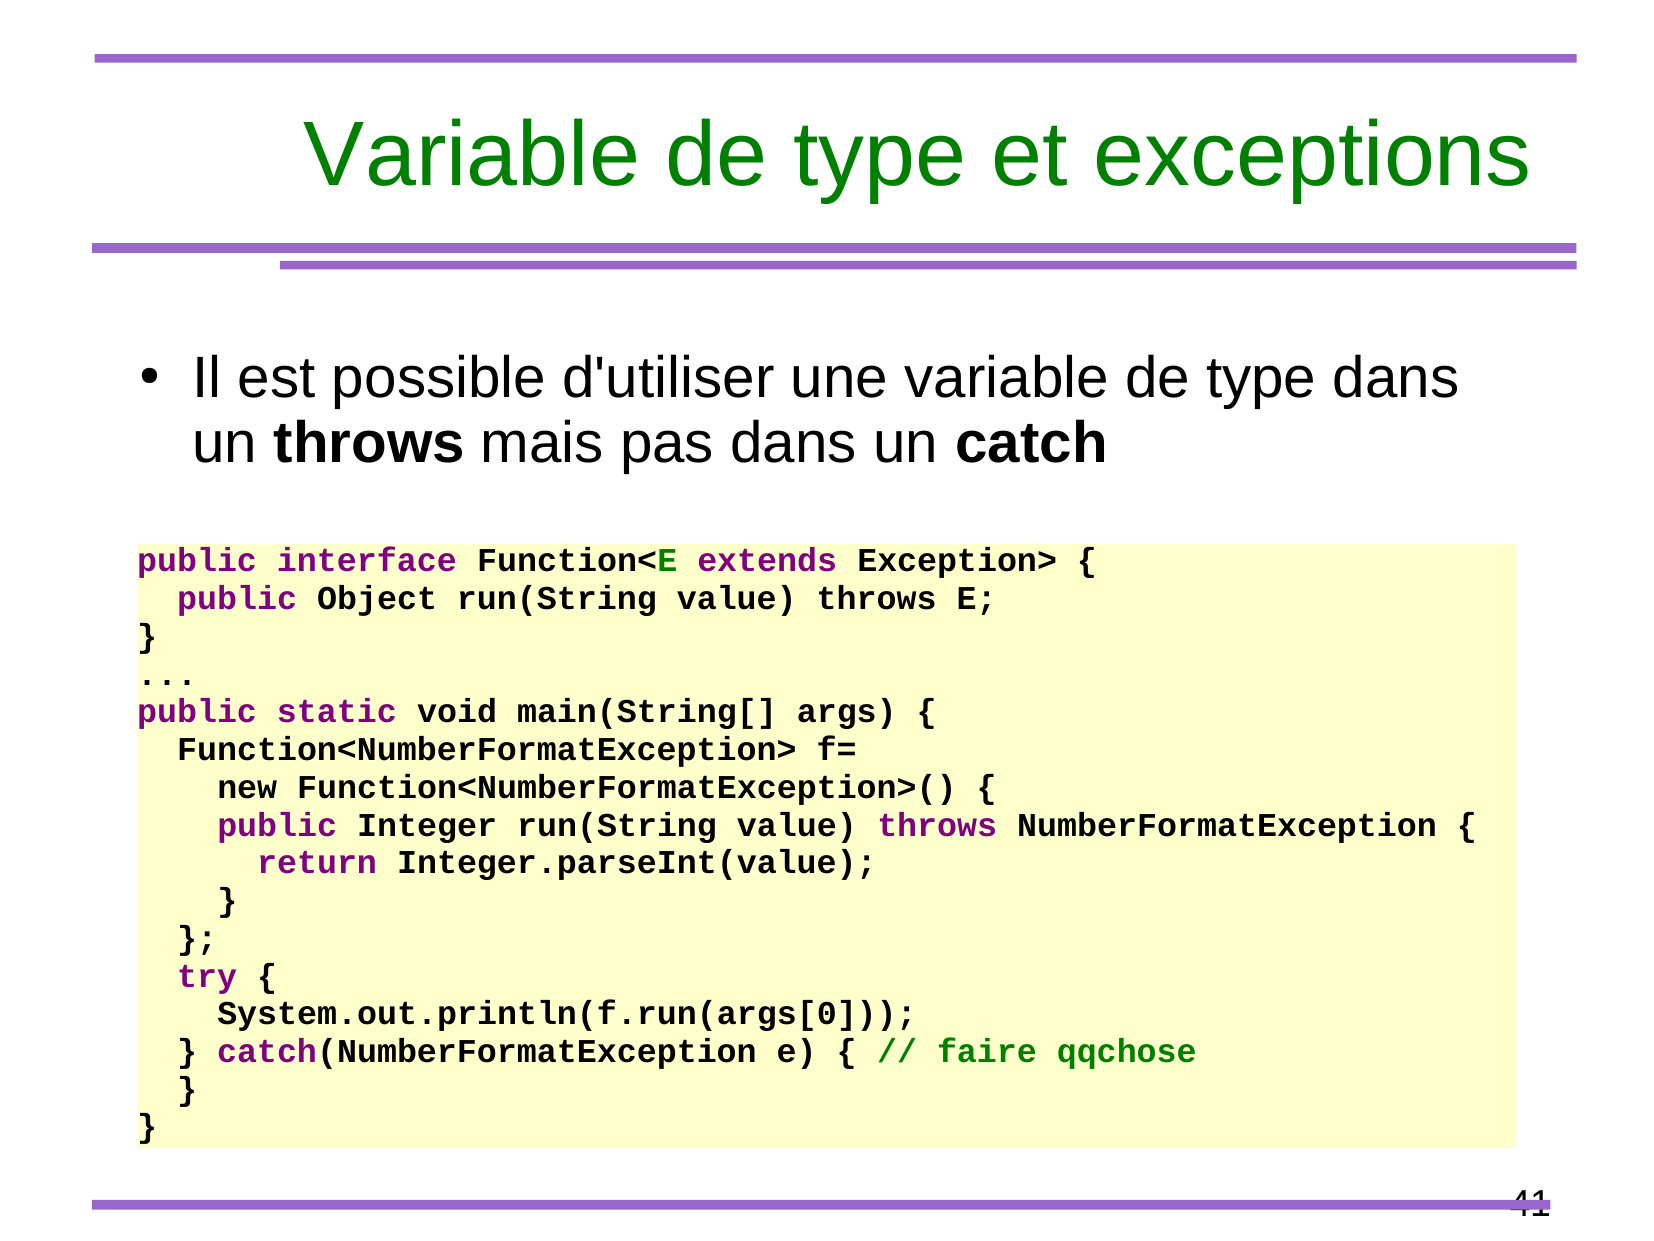

# Variable de type et exceptions
Il est possible d'utiliser une variable de type dans un throws mais pas dans un catch
public interface Function<E extends Exception> {
 public Object run(String value) throws E;
}
...
public static void main(String[] args) {
 Function<NumberFormatException> f=
 new Function<NumberFormatException>() {
 public Integer run(String value) throws NumberFormatException {
 return Integer.parseInt(value);
 }
 };
 try {
 System.out.println(f.run(args[0]));
 } catch(NumberFormatException e) { // faire qqchose
 }
}